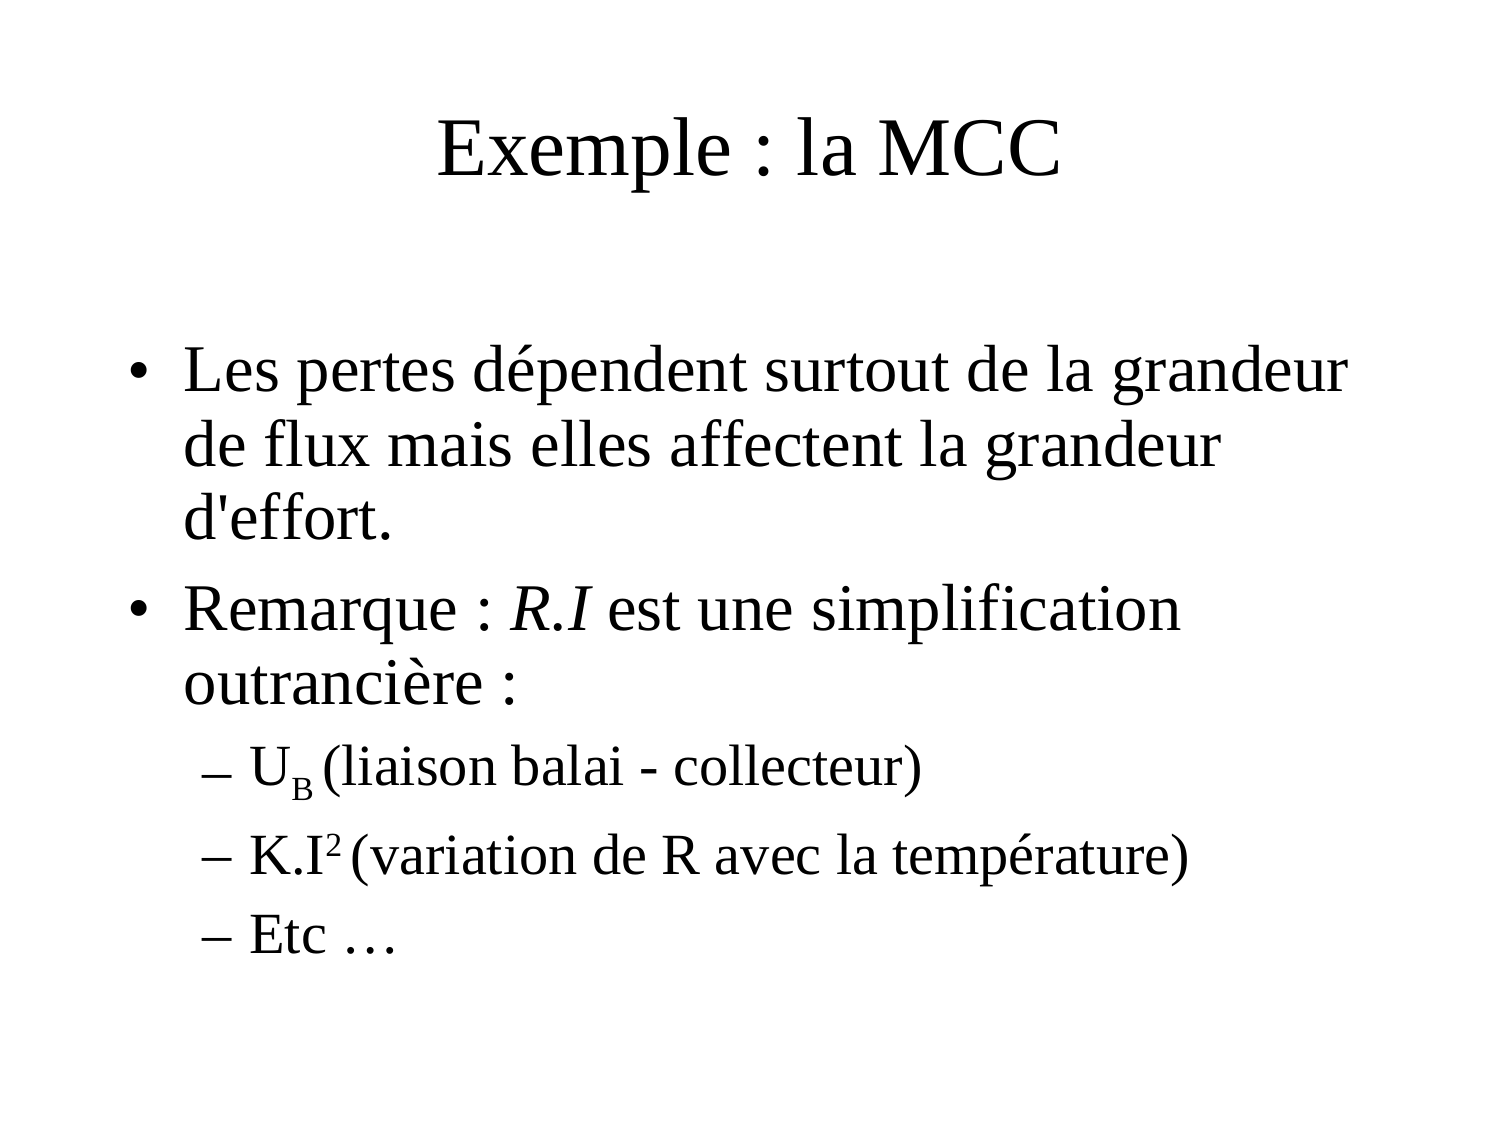

# Exemple : la MCC
Les pertes dépendent surtout de la grandeur de flux mais elles affectent la grandeur d'effort.
Remarque : R.I est une simplification outrancière :
UB (liaison balai - collecteur)
K.I2 (variation de R avec la température)
Etc …